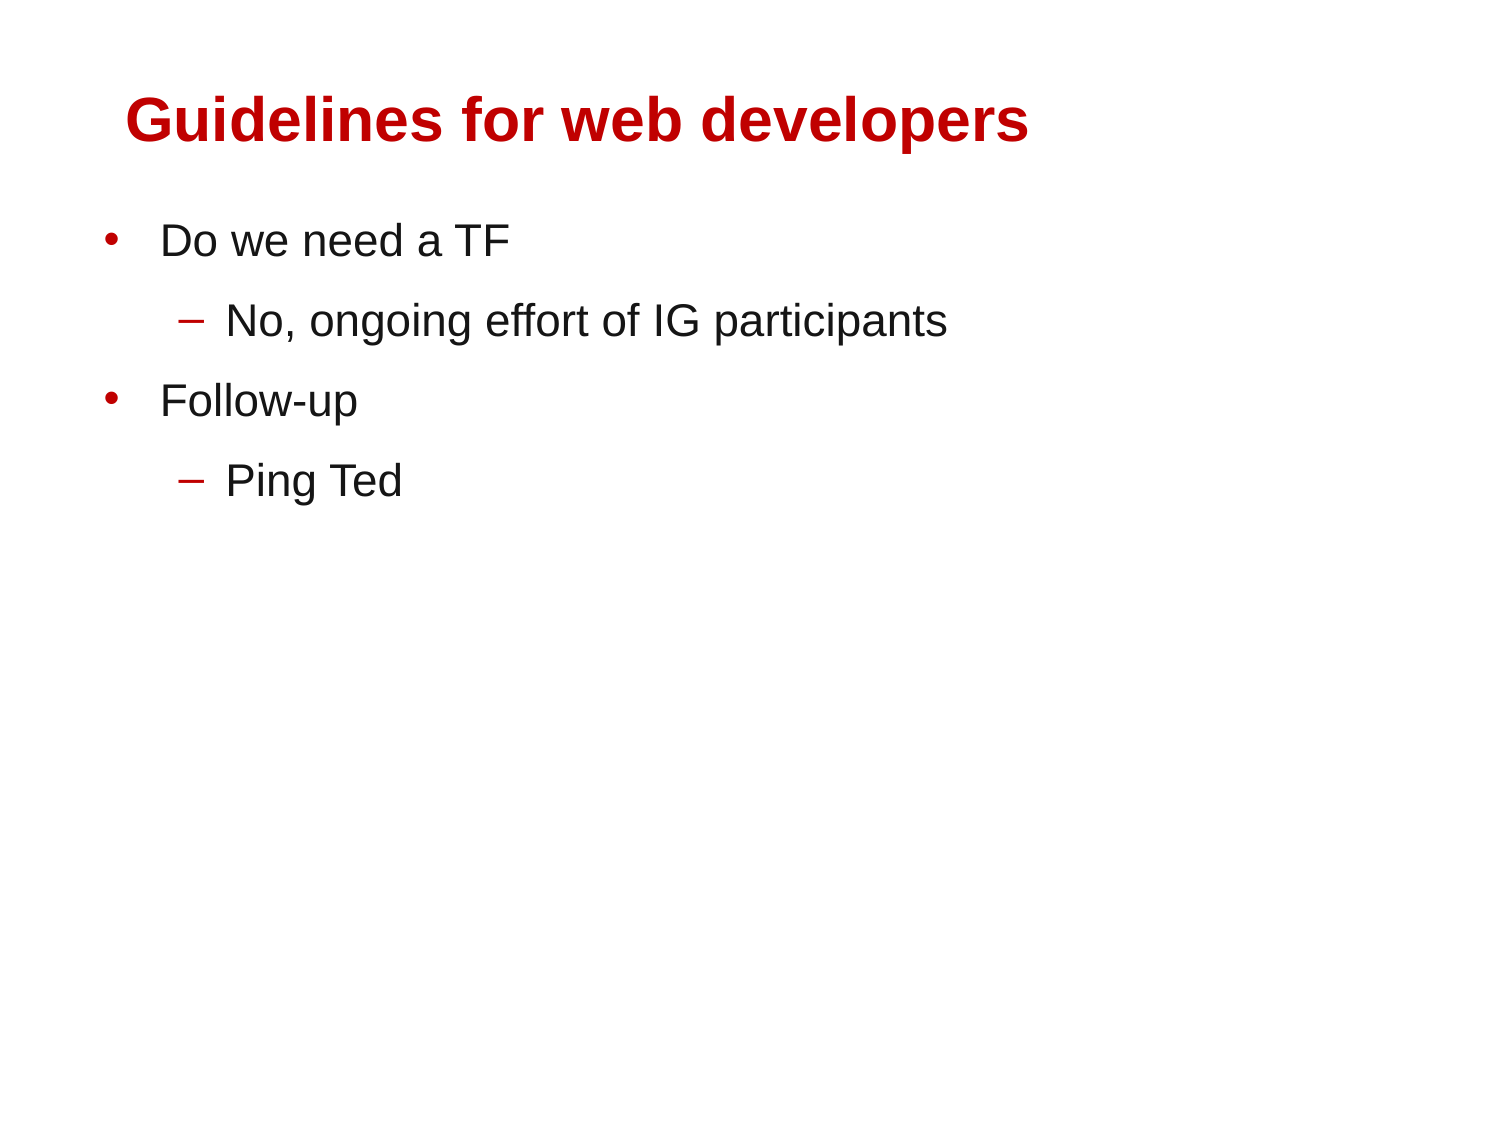

# Guidelines for web developers
Do we need a TF
No, ongoing effort of IG participants
Follow-up
Ping Ted